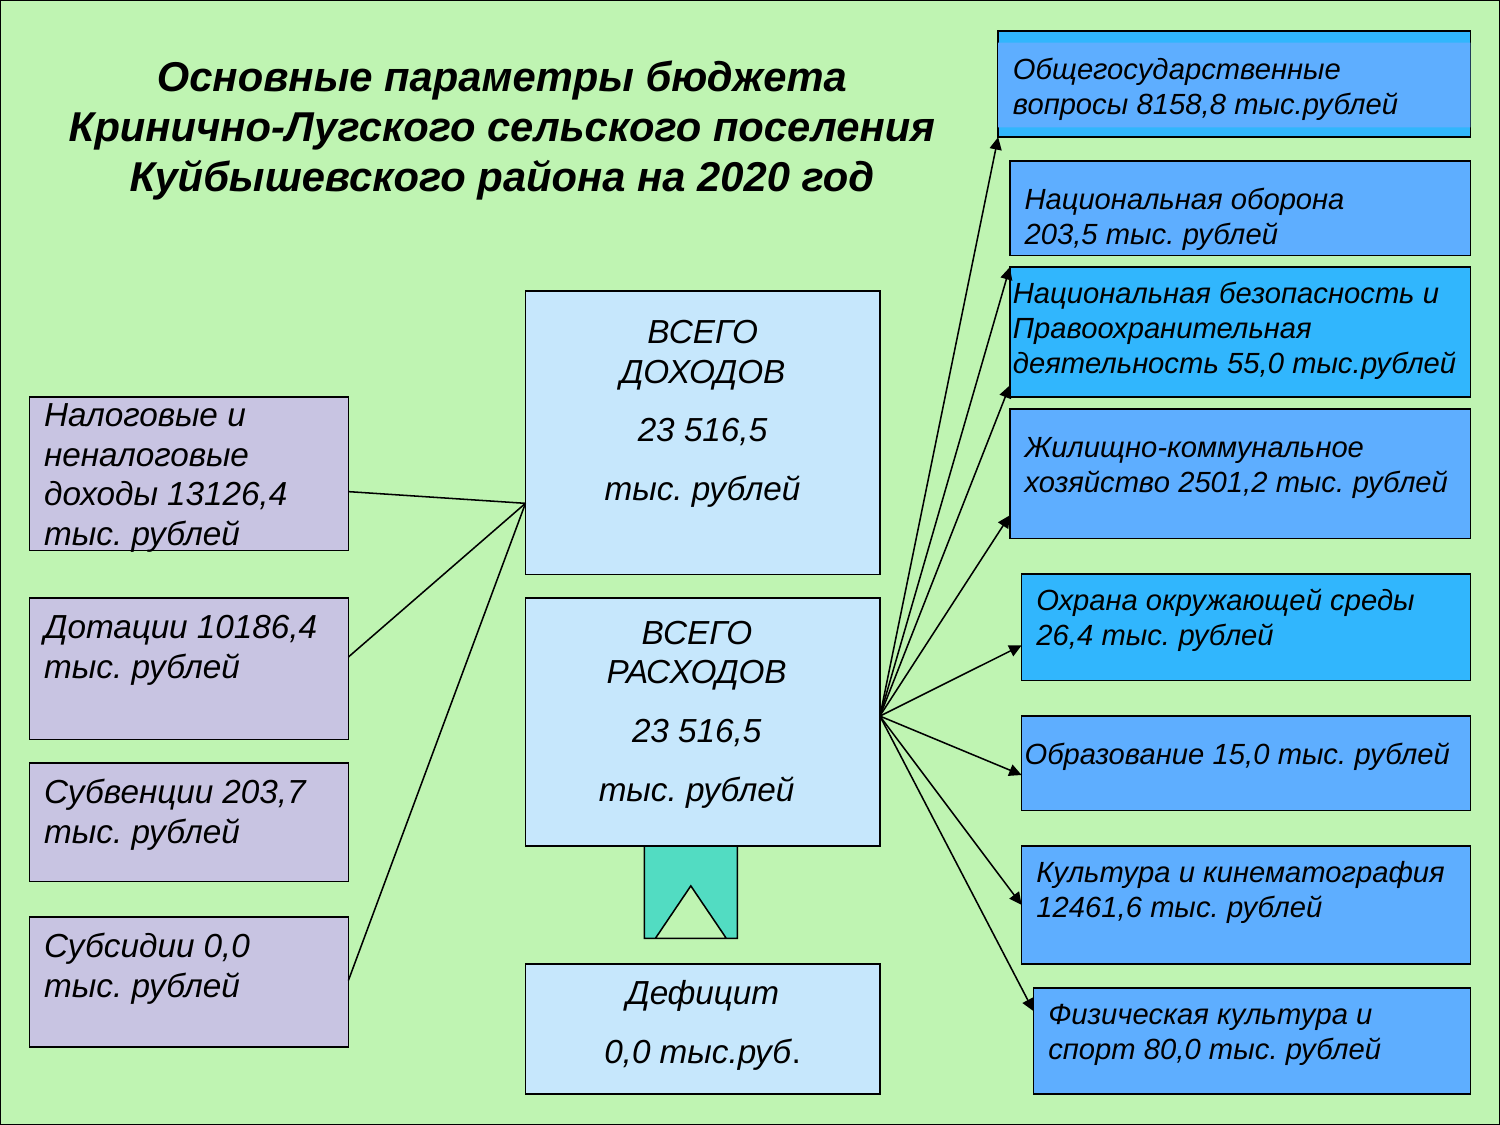

Основные параметры бюджета Кринично-Лугского сельского поселения Куйбышевского района на 2020 год
Общегосударственные вопросы 8158,8 тыс.рублей
Национальная оборона
203,5 тыс. рублей
Национальная безопасность и
Правоохранительная деятельность 55,0 тыс.рублей
ВСЕГО ДОХОДОВ
23 516,5
тыс. рублей
Налоговые и неналоговые доходы 13126,4 тыс. рублей
Жилищно-коммунальное хозяйство 2501,2 тыс. рублей
Охрана окружающей среды 26,4 тыс. рублей
Дотации 10186,4 тыс. рублей
ВСЕГО РАСХОДОВ
23 516,5
тыс. рублей
Образование 15,0 тыс. рублей
Субвенции 203,7 тыс. рублей
Культура и кинематография 12461,6 тыс. рублей
Субсидии 0,0 тыс. рублей
Дефицит
0,0 тыс.руб.
Физическая культура и спорт 80,0 тыс. рублей